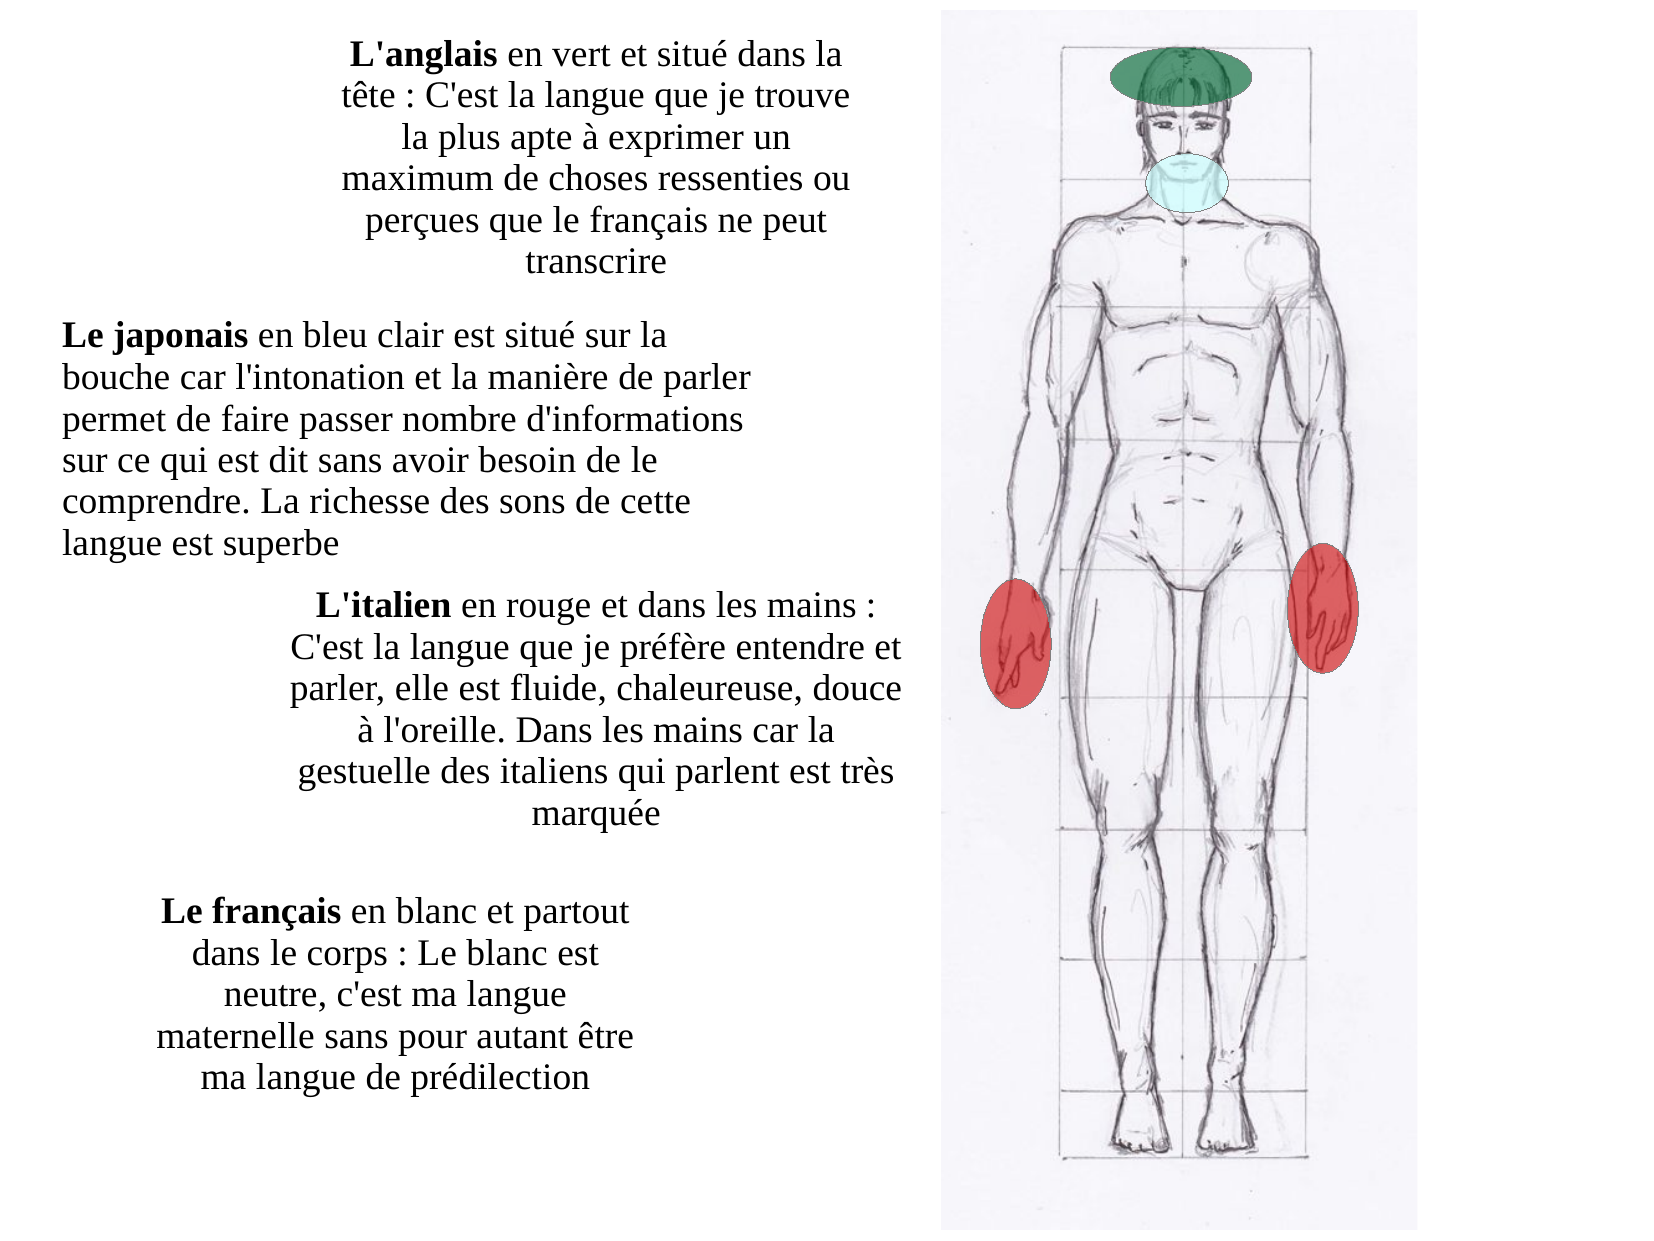

L'anglais en vert et situé dans la tête : C'est la langue que je trouve la plus apte à exprimer un maximum de choses ressenties ou perçues que le français ne peut transcrire
Le japonais en bleu clair est situé sur la bouche car l'intonation et la manière de parler permet de faire passer nombre d'informations sur ce qui est dit sans avoir besoin de le comprendre. La richesse des sons de cette langue est superbe
L'italien en rouge et dans les mains : C'est la langue que je préfère entendre et parler, elle est fluide, chaleureuse, douce à l'oreille. Dans les mains car la gestuelle des italiens qui parlent est très marquée
Le français en blanc et partout dans le corps : Le blanc est neutre, c'est ma langue maternelle sans pour autant être ma langue de prédilection